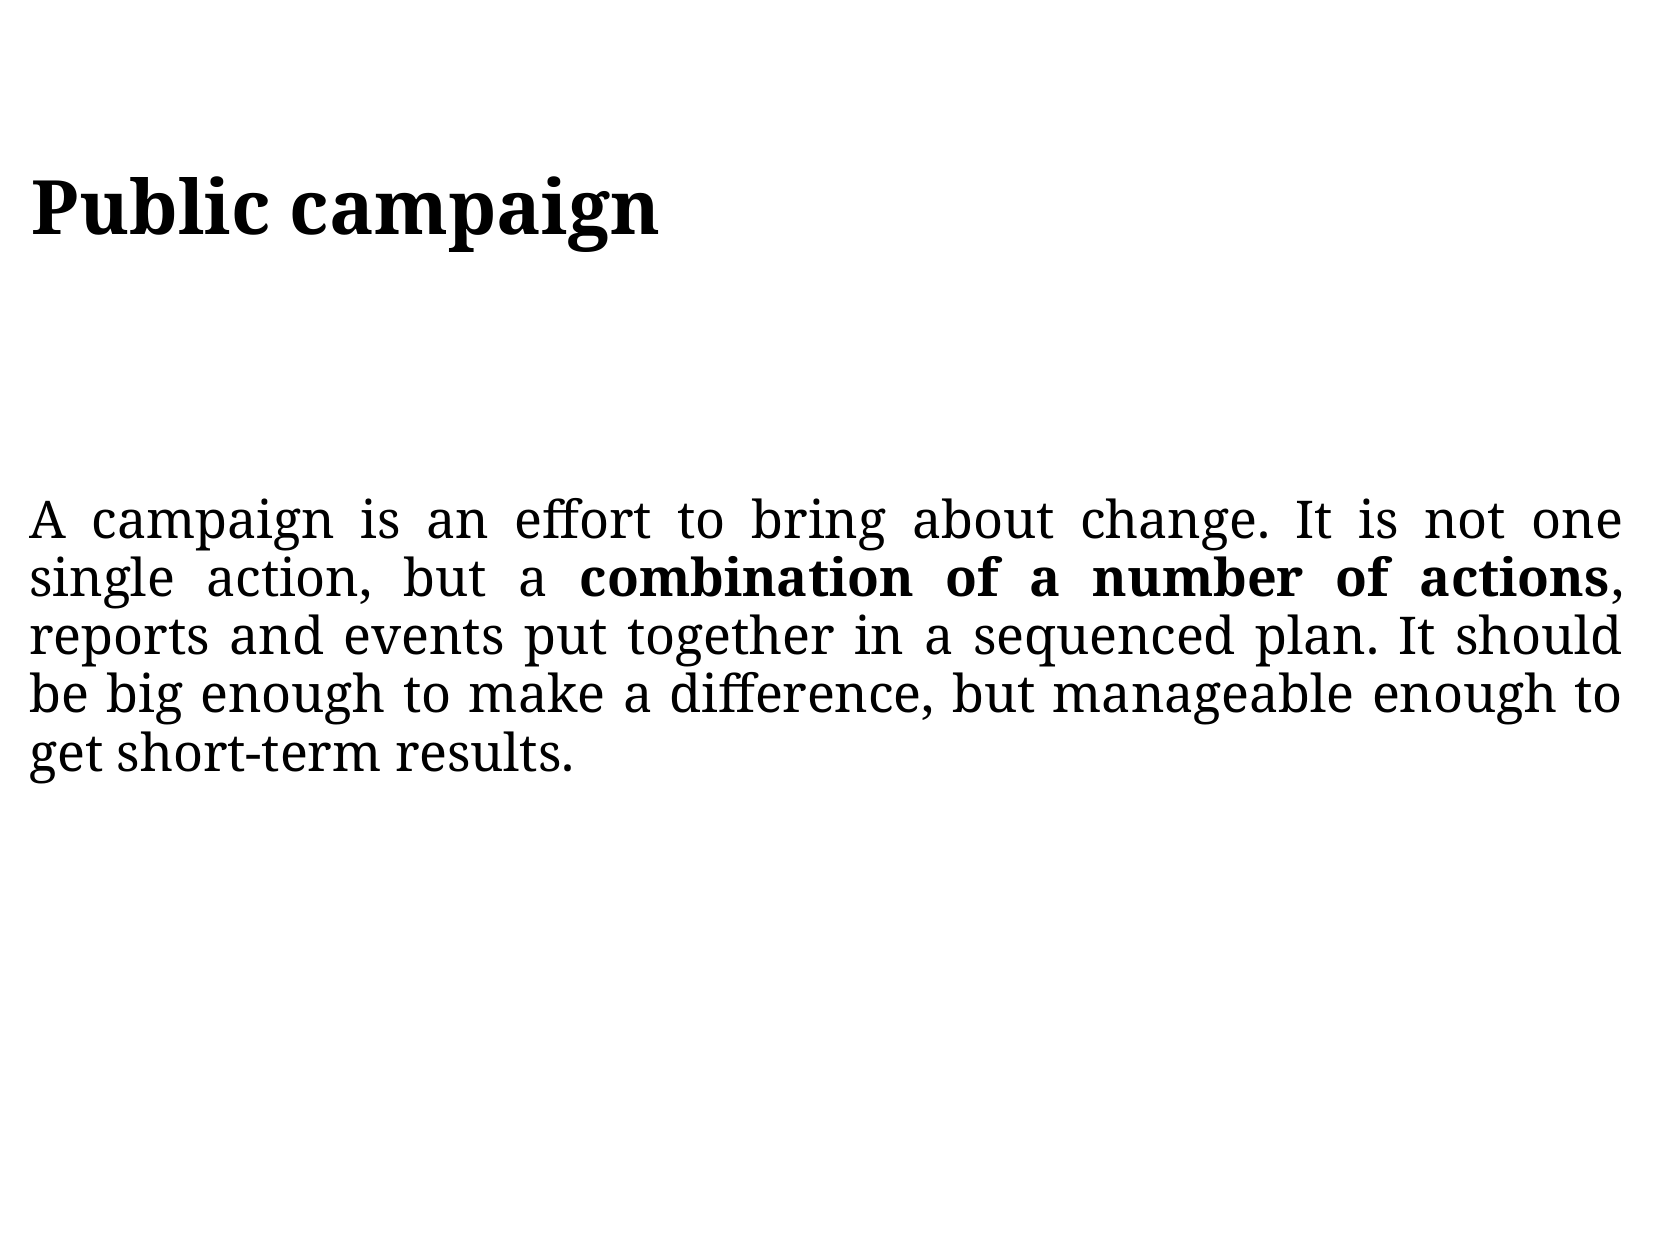

#
Public campaign
A campaign is an effort to bring about change. It is not one single action, but a combination of a number of actions, reports and events put together in a sequenced plan. It should be big enough to make a difference, but manageable enough to get short-term results.